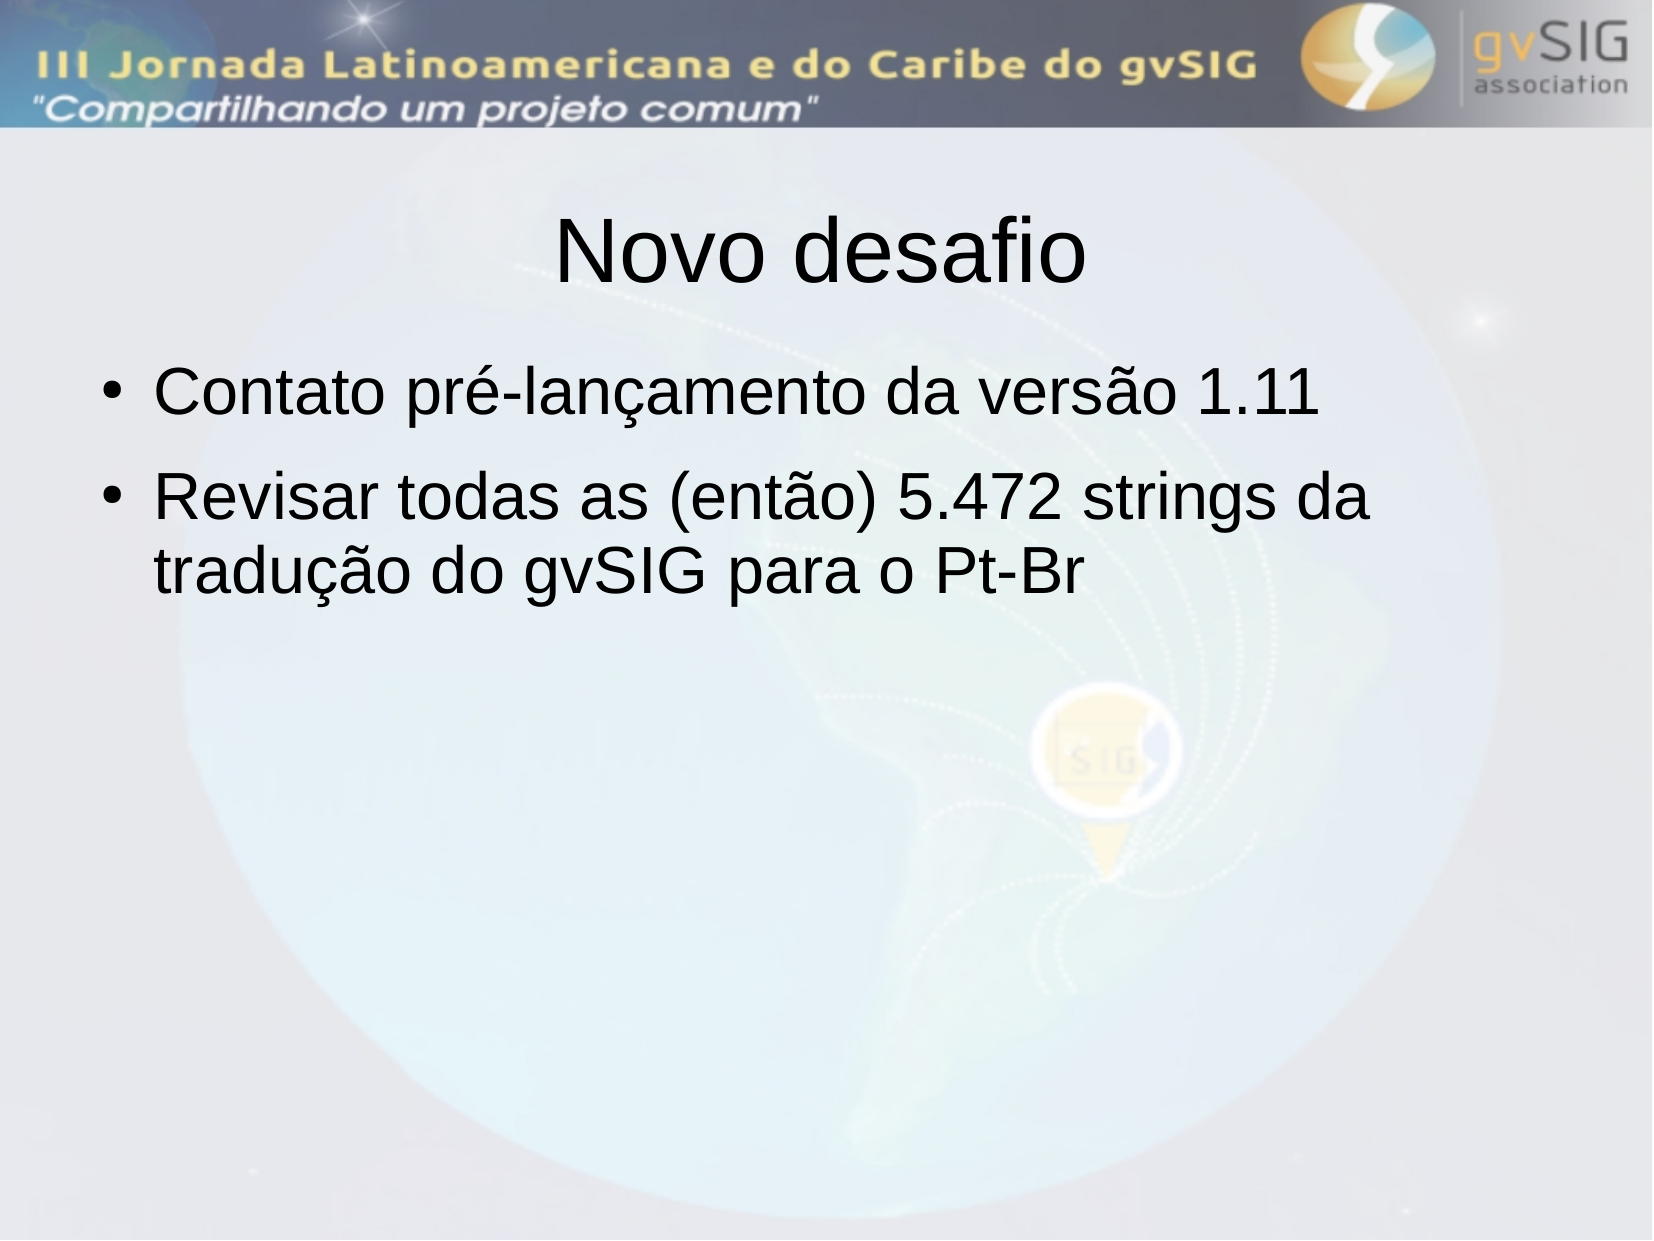

# Novo desafio
Contato pré-lançamento da versão 1.11
Revisar todas as (então) 5.472 strings da tradução do gvSIG para o Pt-Br